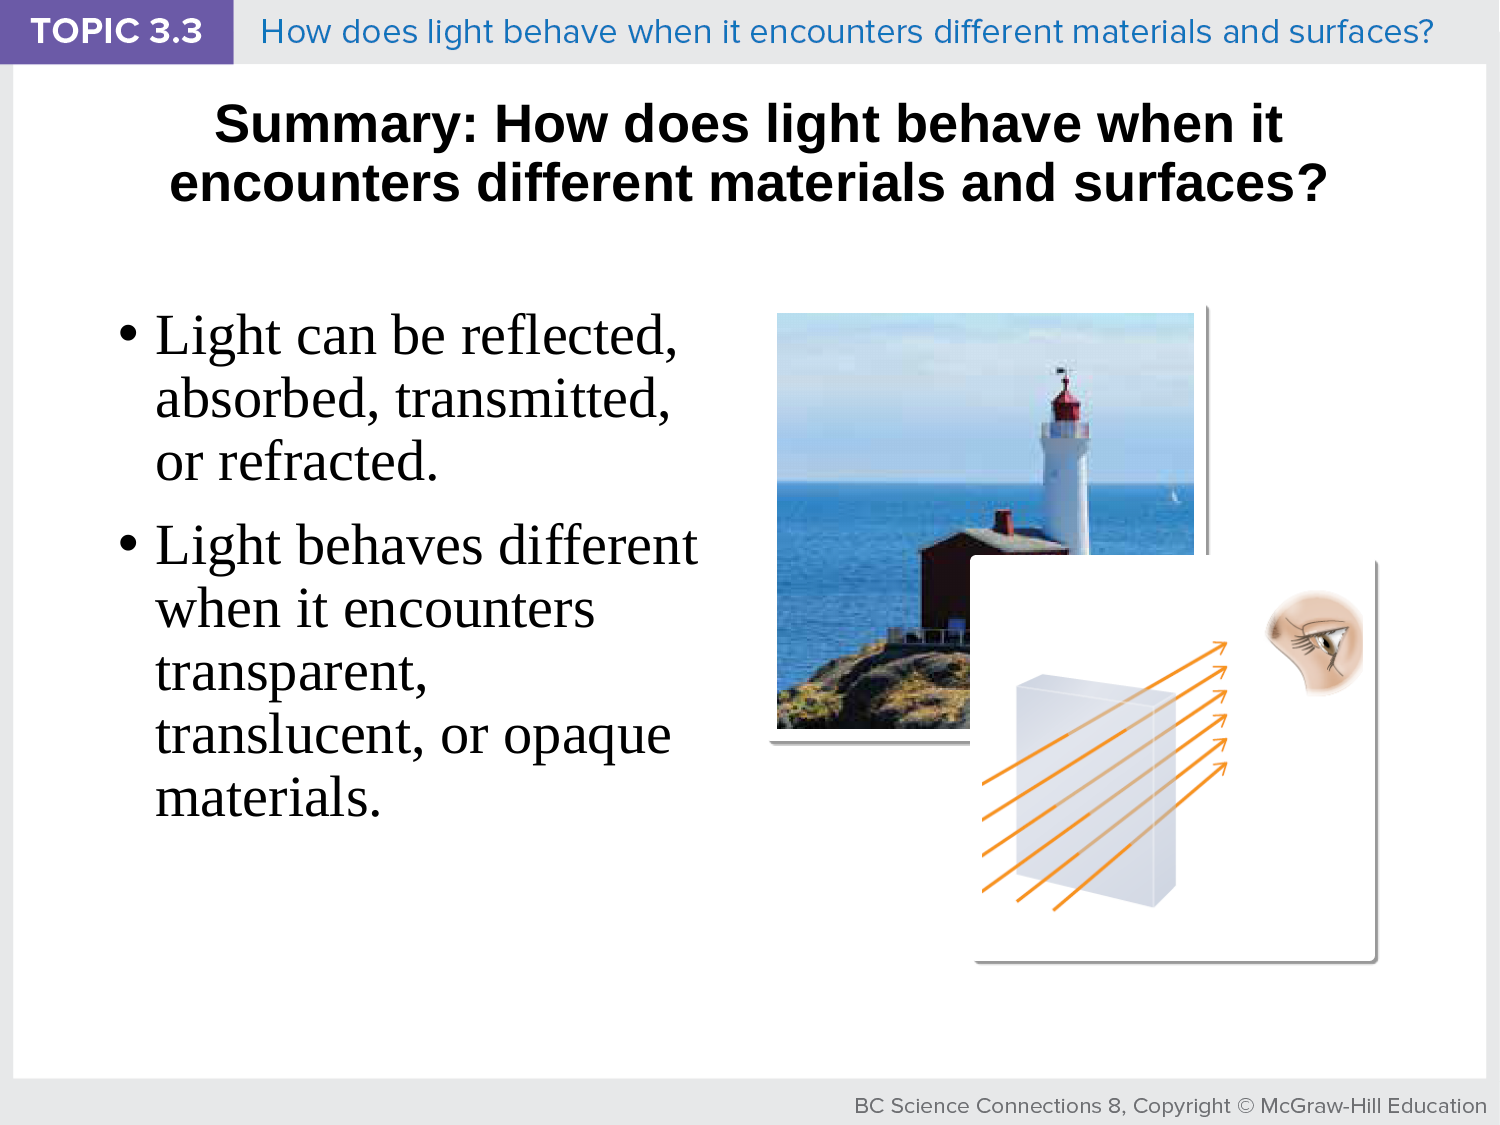

# Summary: How does light behave when it encounters different materials and surfaces?
Light can be reflected, absorbed, transmitted, or refracted.
Light behaves different when it encounters transparent, translucent, or opaque materials.